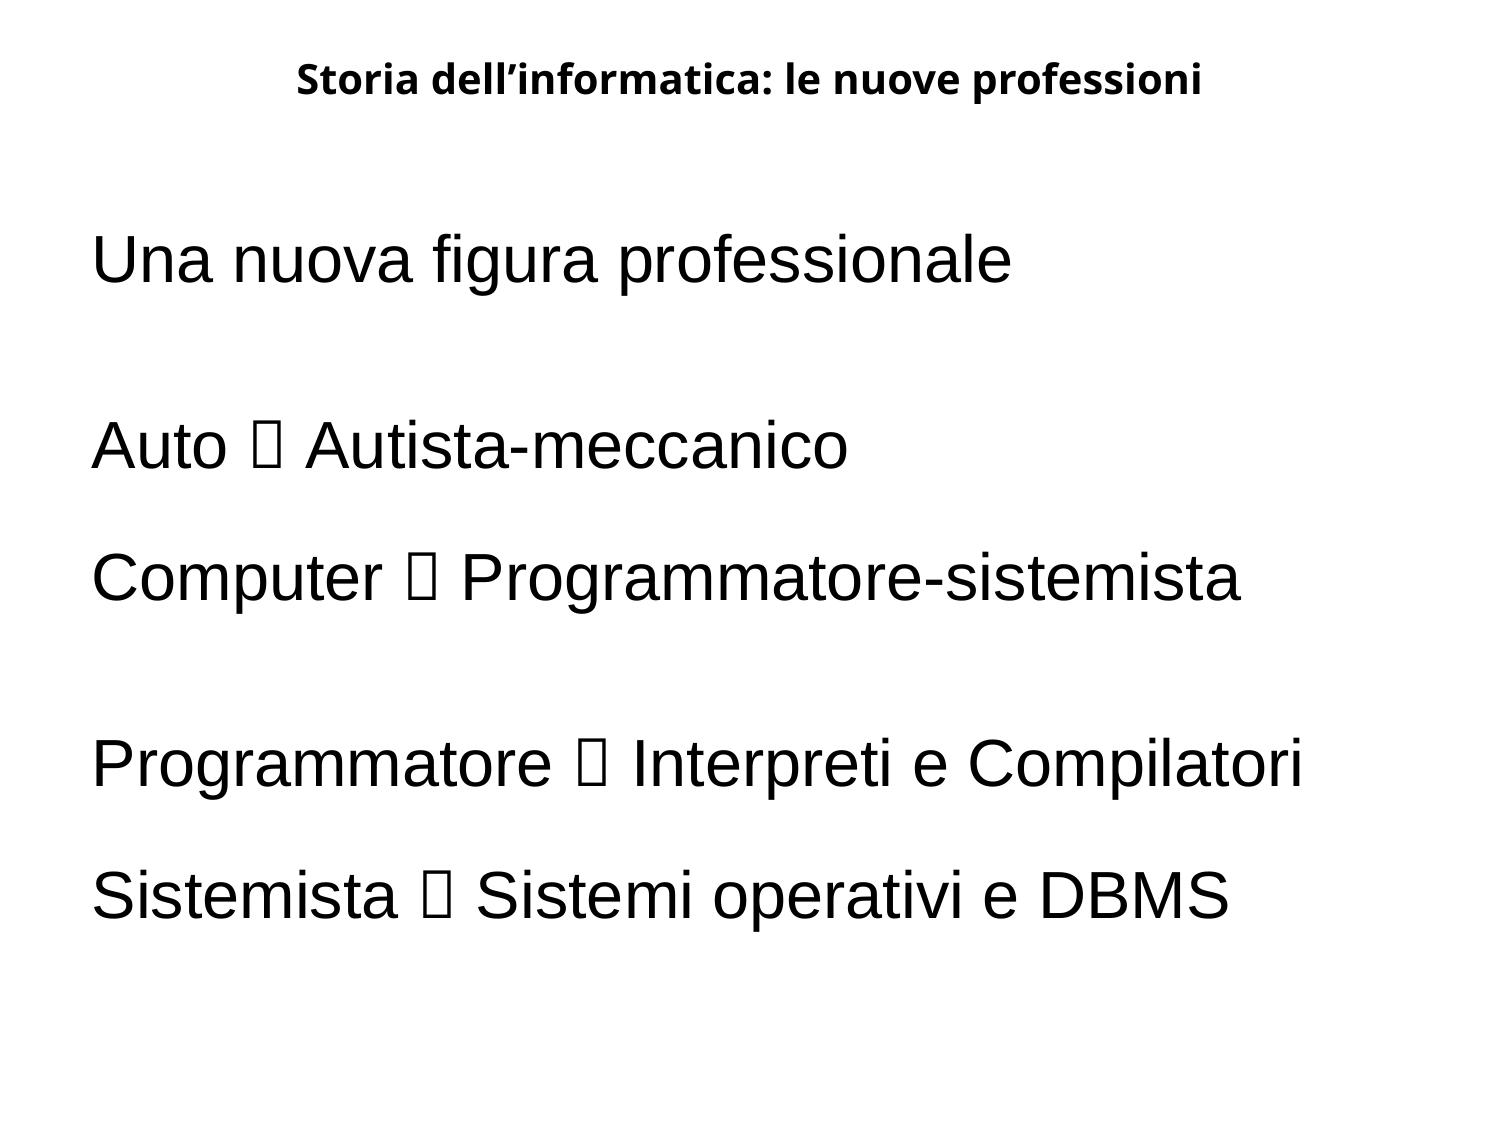

# Storia dell’informatica: le nuove professioni
Una nuova figura professionale
Auto  Autista-meccanico
Computer  Programmatore-sistemista
Programmatore  Interpreti e Compilatori
Sistemista  Sistemi operativi e DBMS